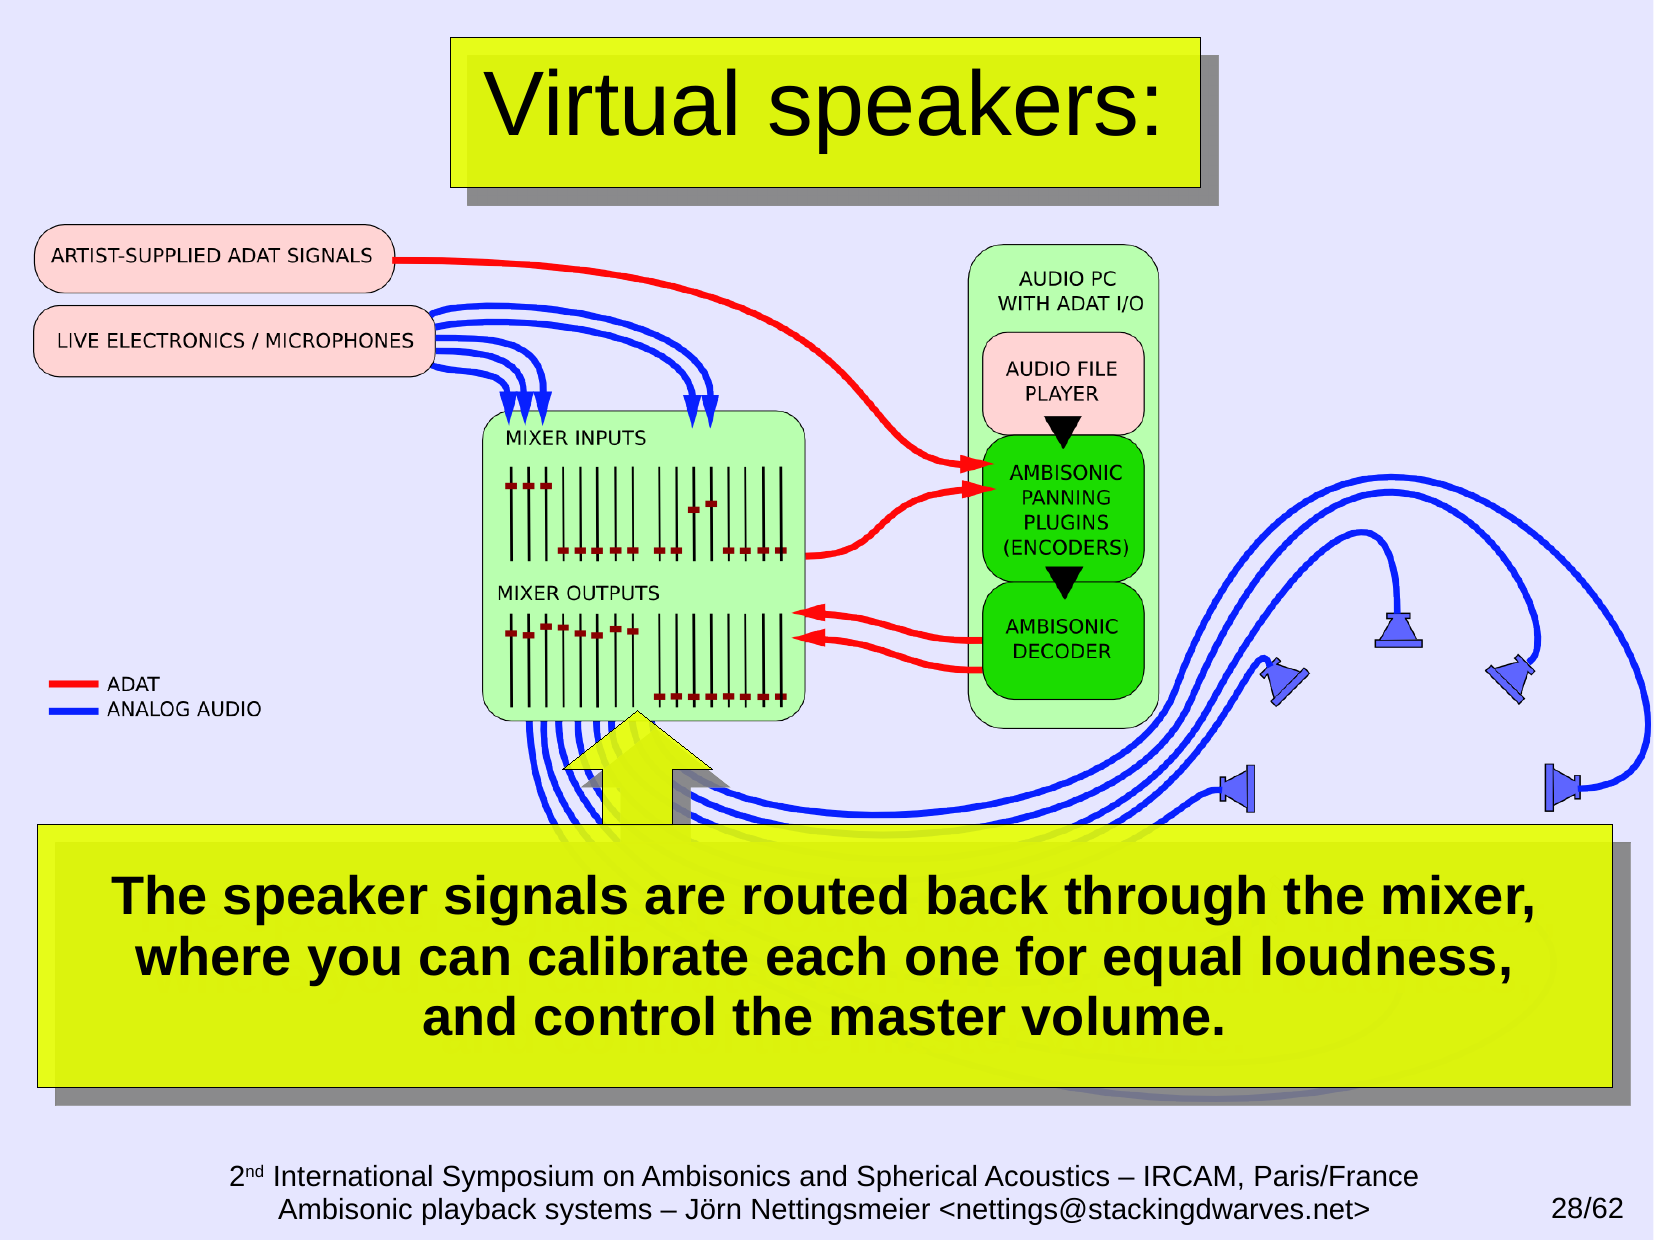

Virtual speakers:
#
The speaker signals are routed back through the mixer,
where you can calibrate each one for equal loudness,
and control the master volume.